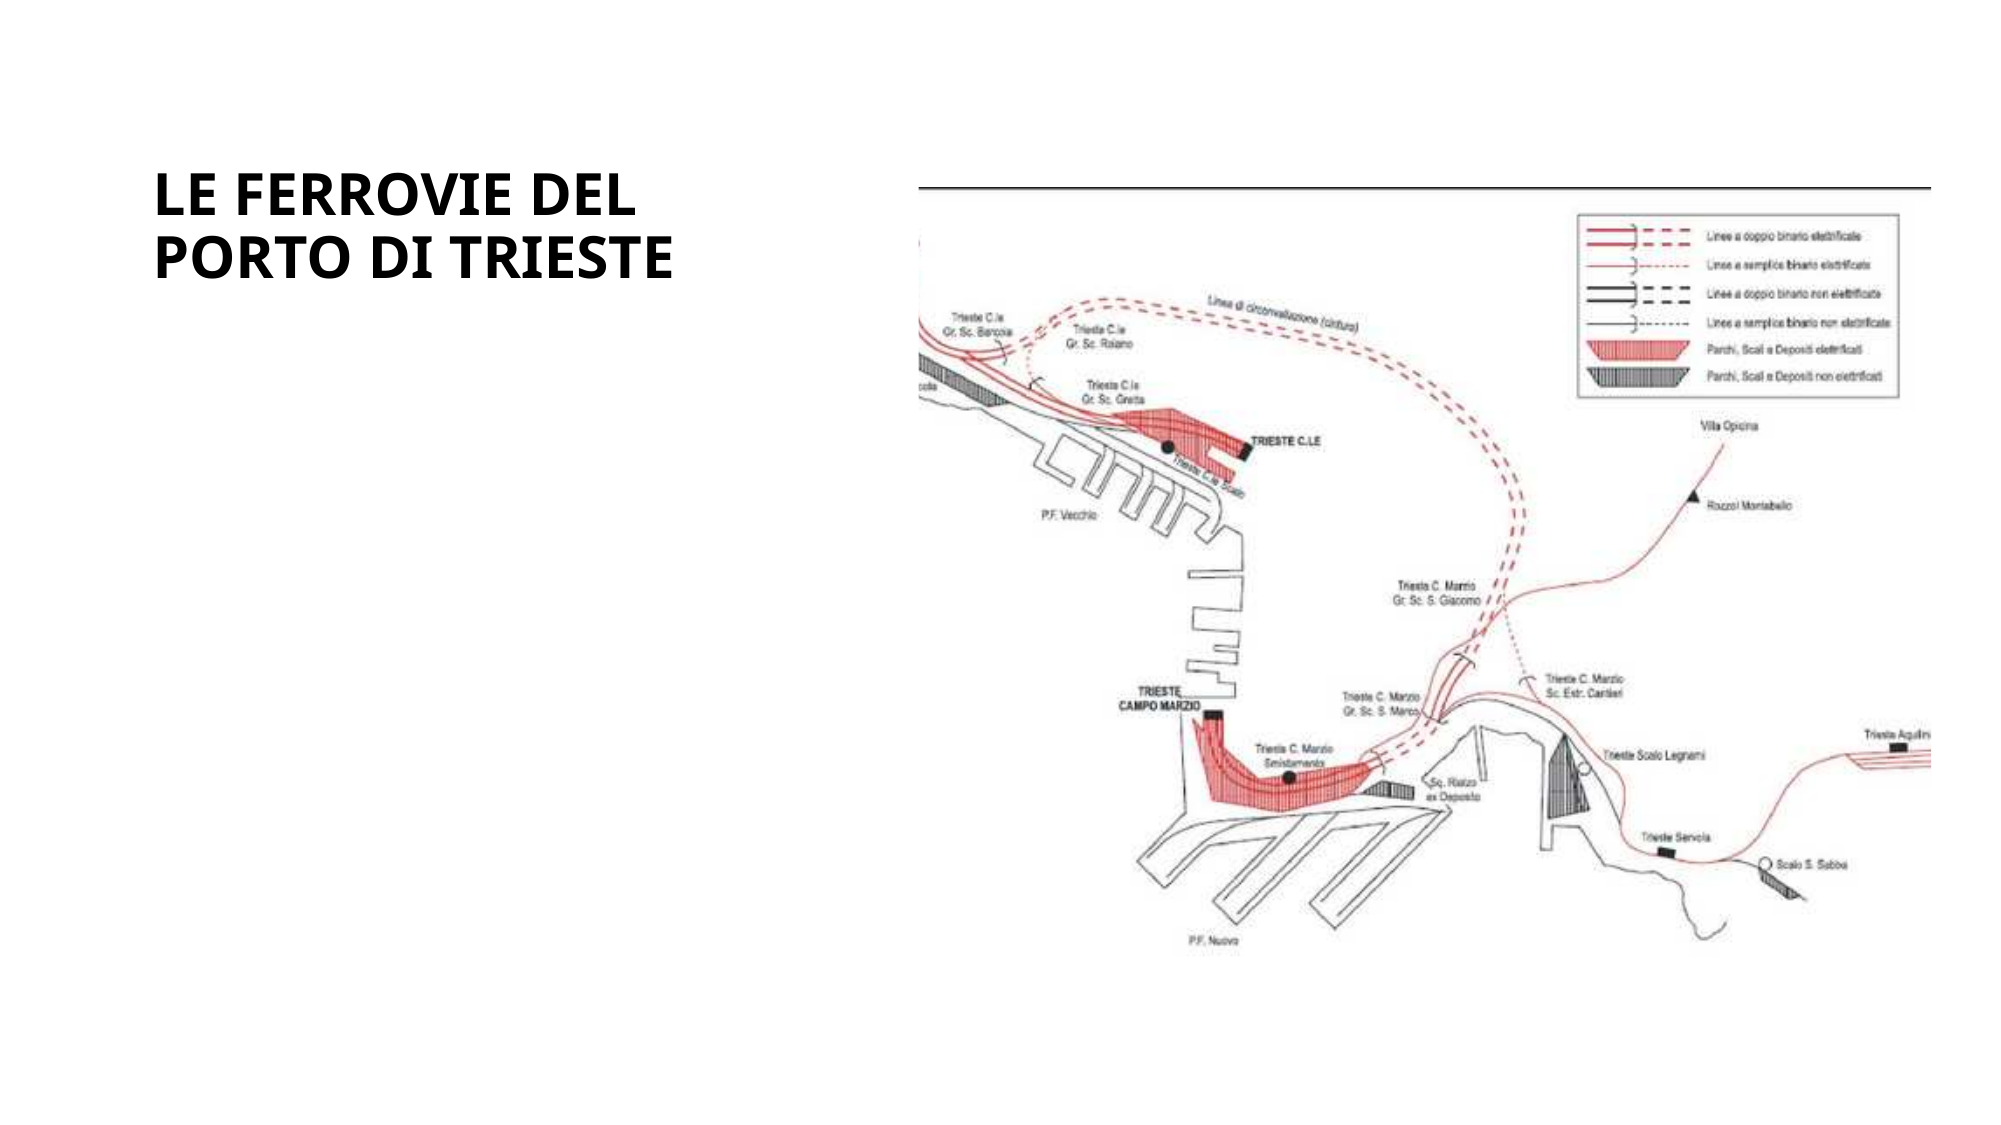

# LE FERROVIE DEL PORTO DI TRIESTE